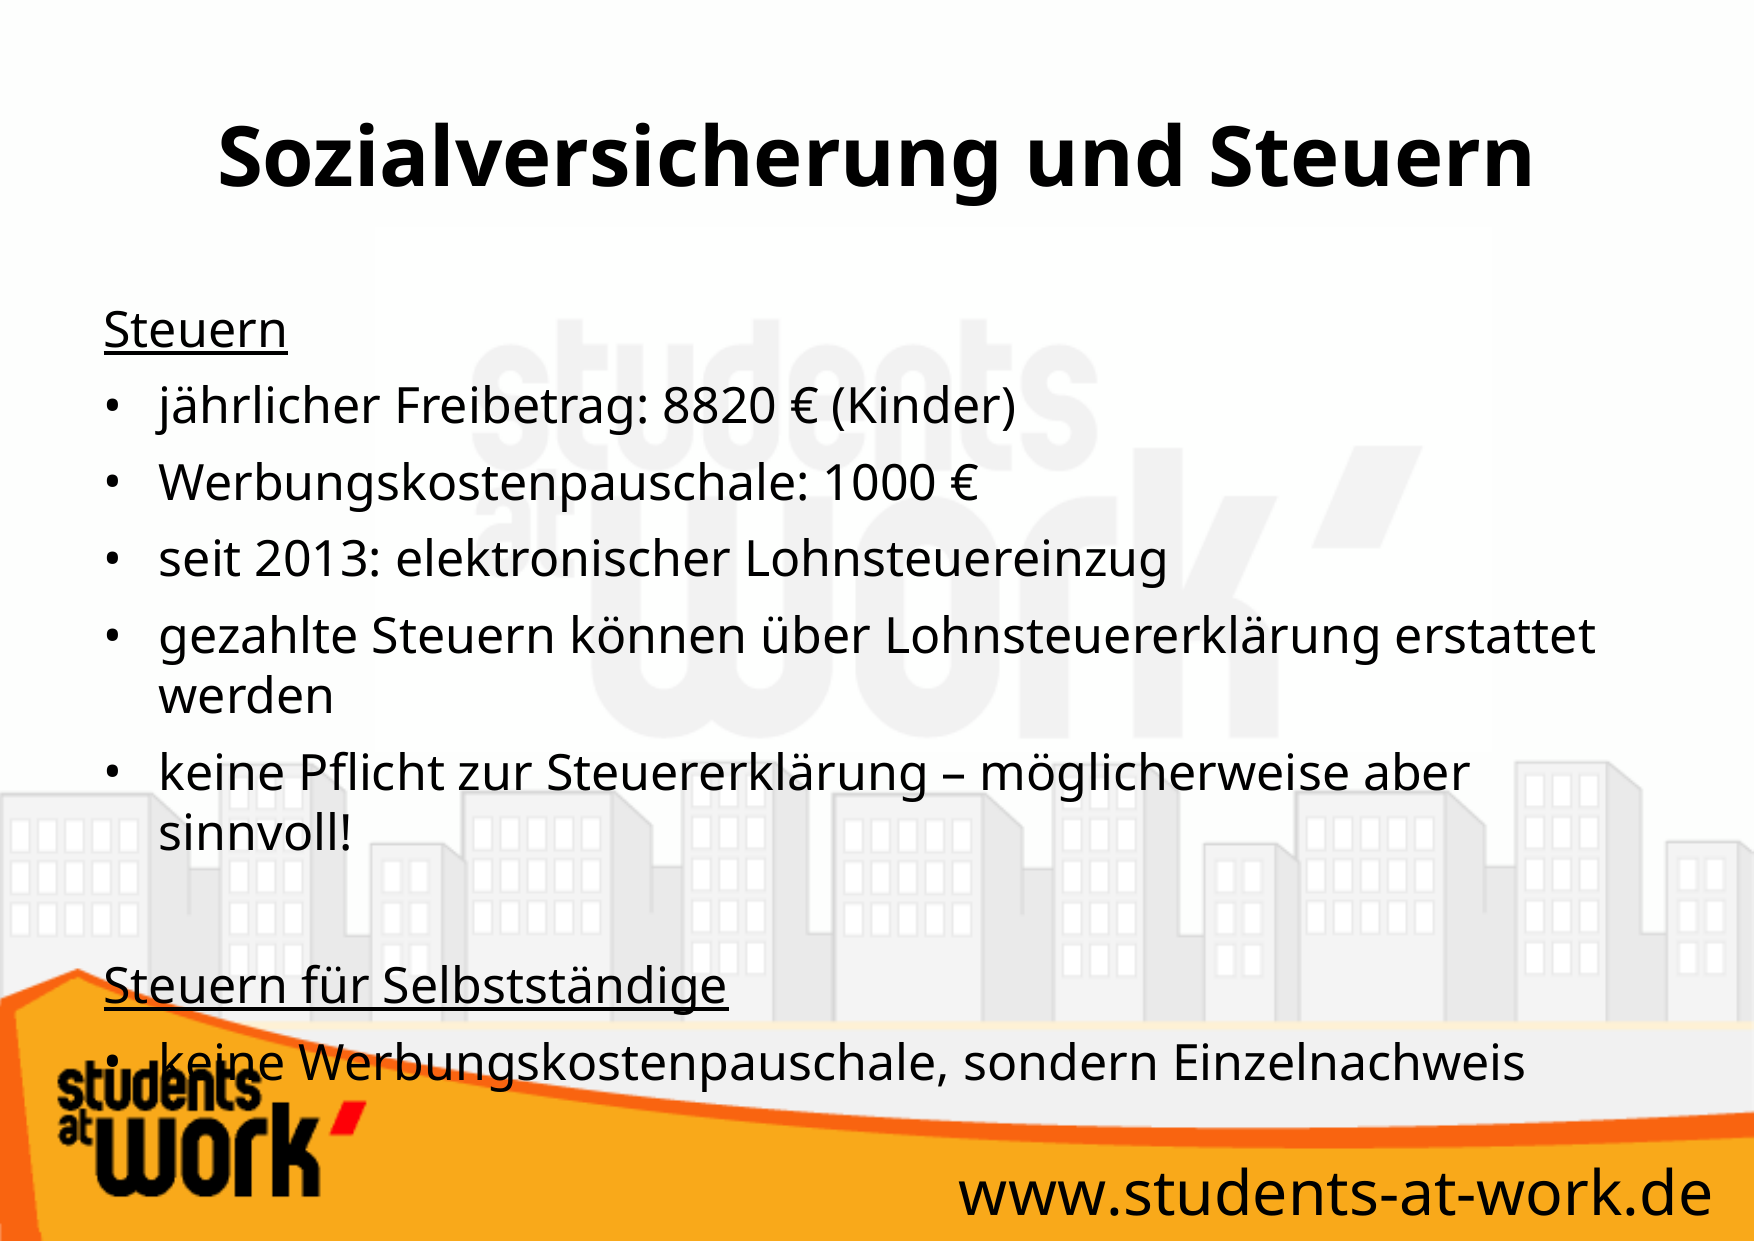

# Sozialversicherung und Steuern
Steuern
jährlicher Freibetrag: 8820 € (Kinder)
Werbungskostenpauschale: 1000 €
seit 2013: elektronischer Lohnsteuereinzug
gezahlte Steuern können über Lohnsteuererklärung erstattet werden
keine Pflicht zur Steuererklärung – möglicherweise aber sinnvoll!
Steuern für Selbstständige
keine Werbungskostenpauschale, sondern Einzelnachweis
www.students-at-work.de